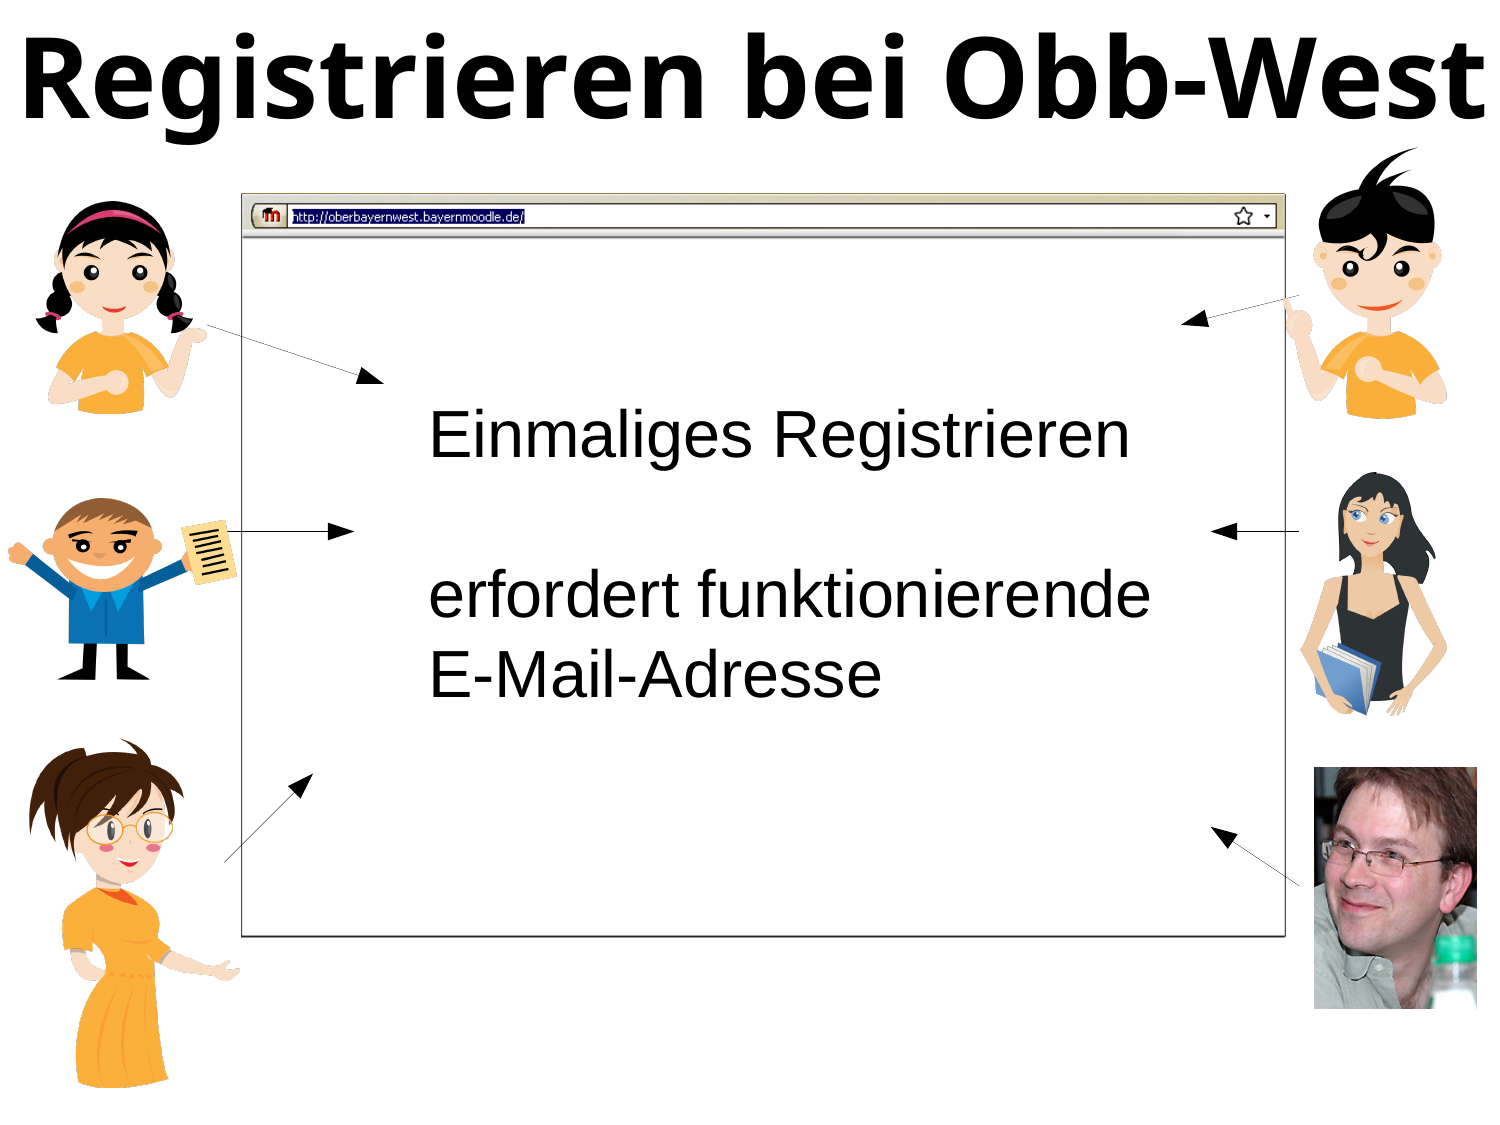

# Registrieren bei Obb-West
Einmaliges Registrieren
erfordert funktionierende E-Mail-Adresse